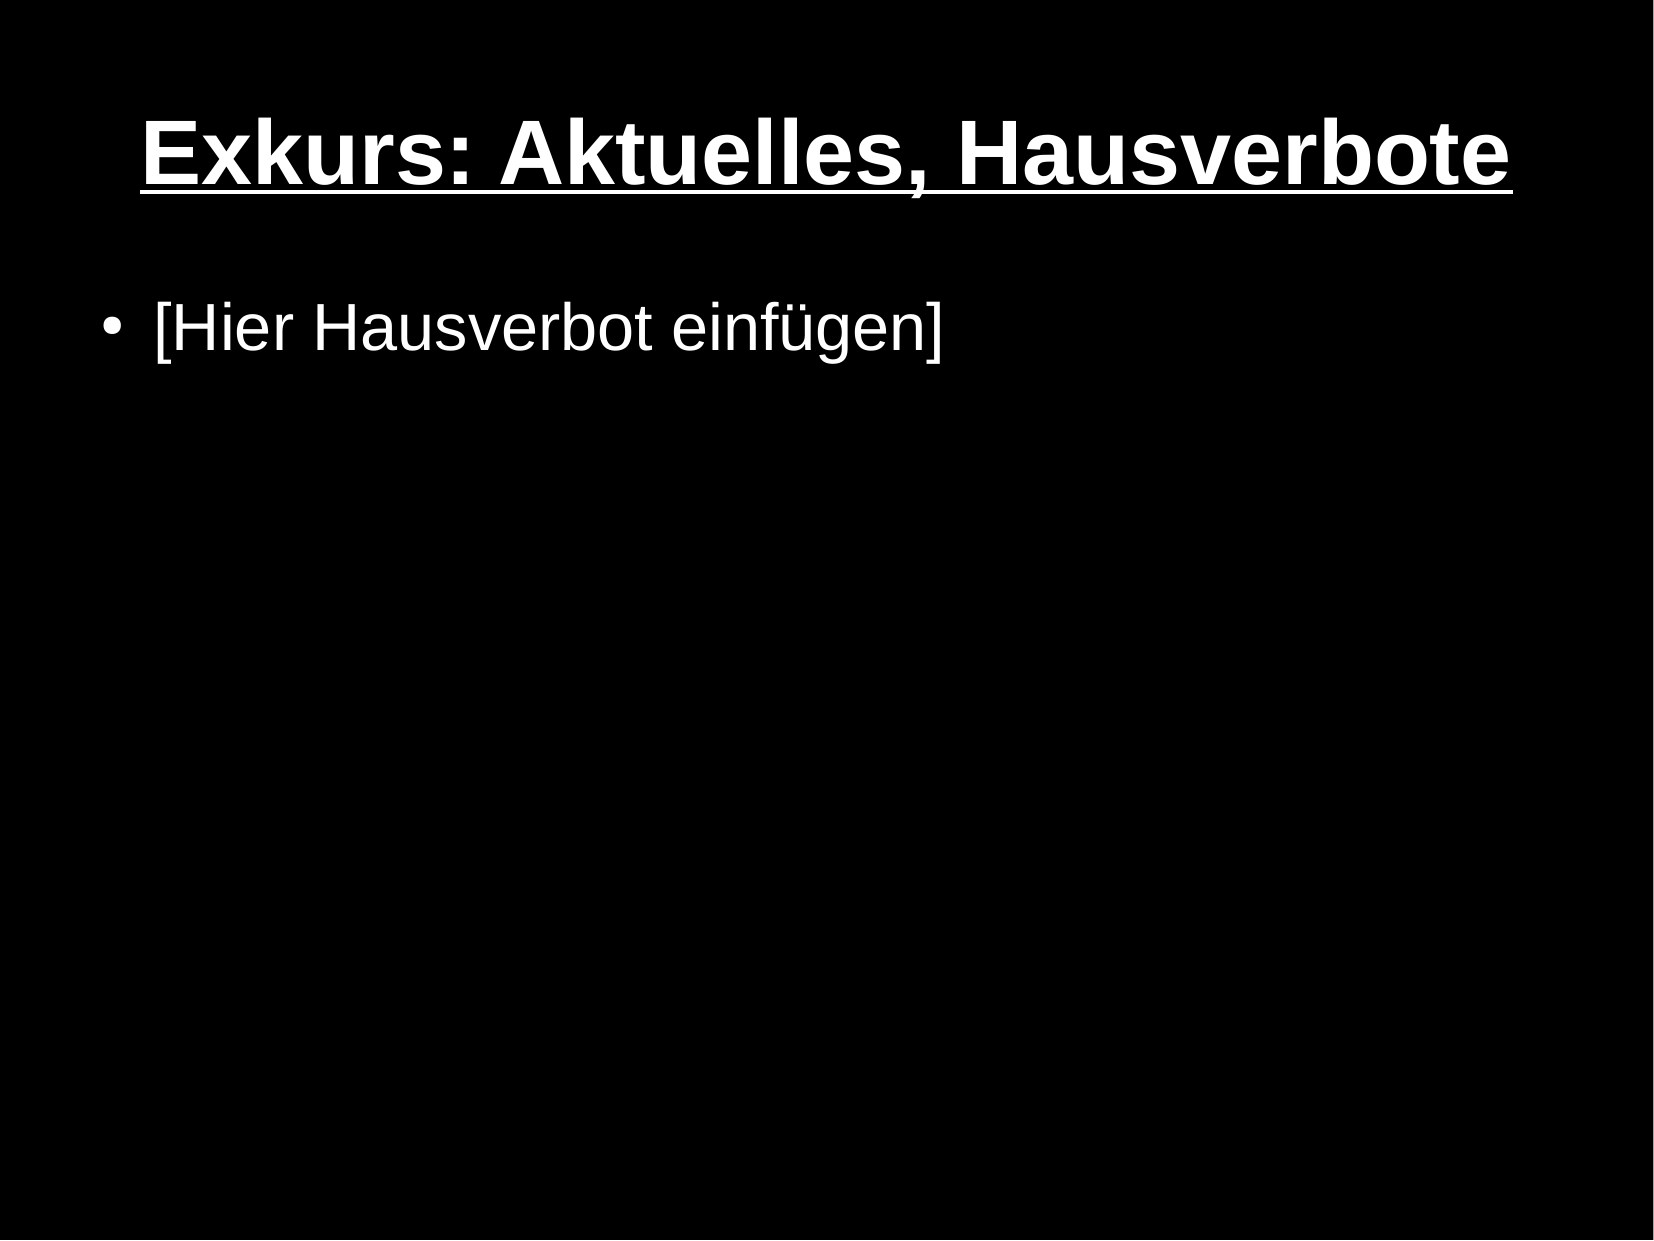

# Exkurs: Aktuelles, Hausverbote
[Hier Hausverbot einfügen]